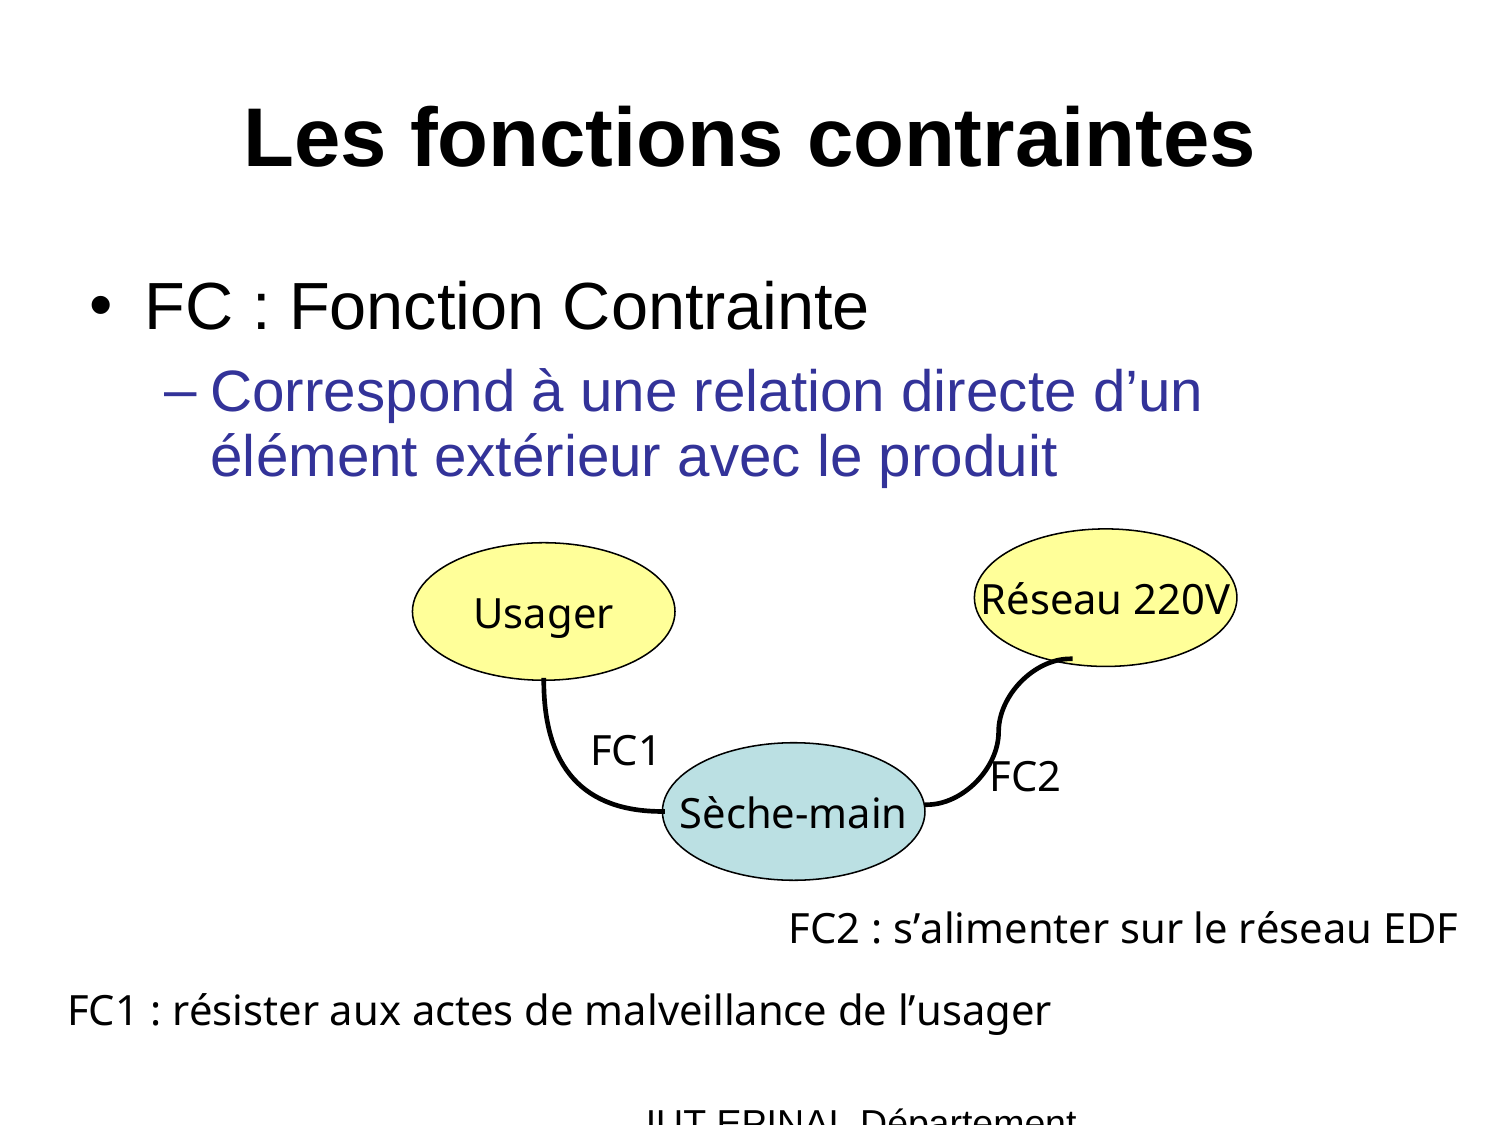

# Les fonctions contraintes
FC : Fonction Contrainte
Correspond à une relation directe d’un élément extérieur avec le produit
Réseau 220V
Usager
FC2
FC1
Sèche-main
FC2 : s’alimenter sur le réseau EDF
FC1 : résister aux actes de malveillance de l’usager